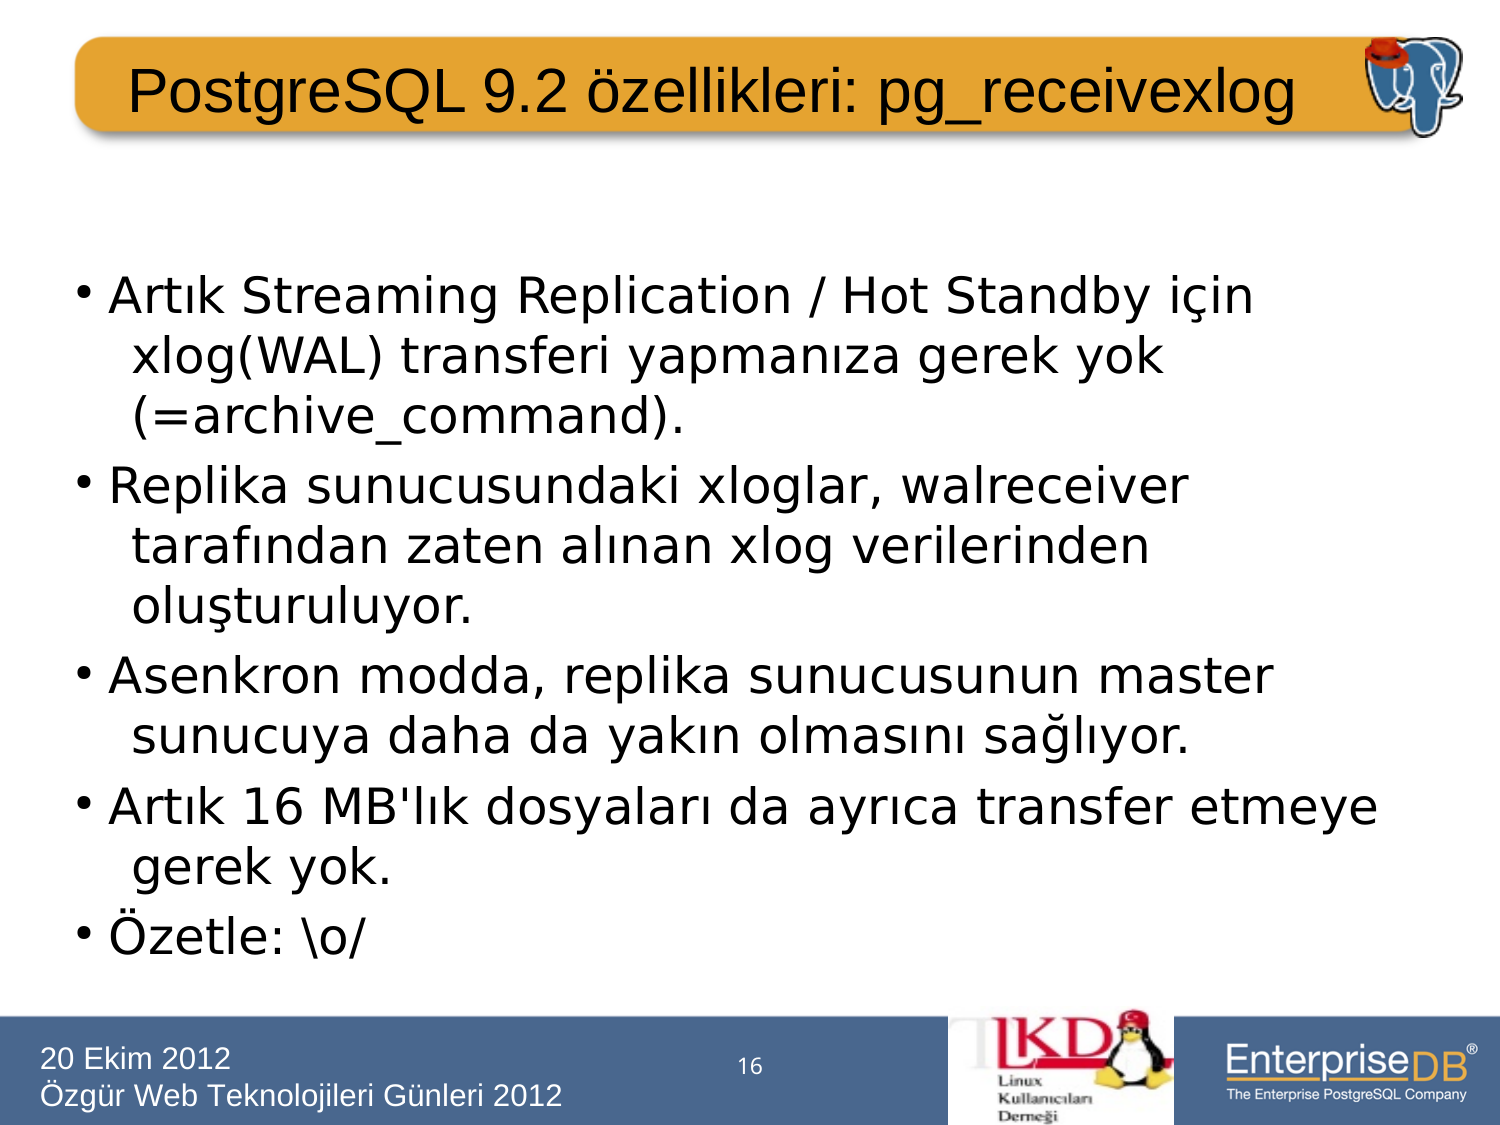

# PostgreSQL 9.2 özellikleri: pg_receivexlog
 Artık Streaming Replication / Hot Standby için xlog(WAL) transferi yapmanıza gerek yok (=archive_command).
 Replika sunucusundaki xloglar, walreceiver tarafından zaten alınan xlog verilerinden oluşturuluyor.
 Asenkron modda, replika sunucusunun master sunucuya daha da yakın olmasını sağlıyor.
 Artık 16 MB'lık dosyaları da ayrıca transfer etmeye gerek yok.
 Özetle: \o/